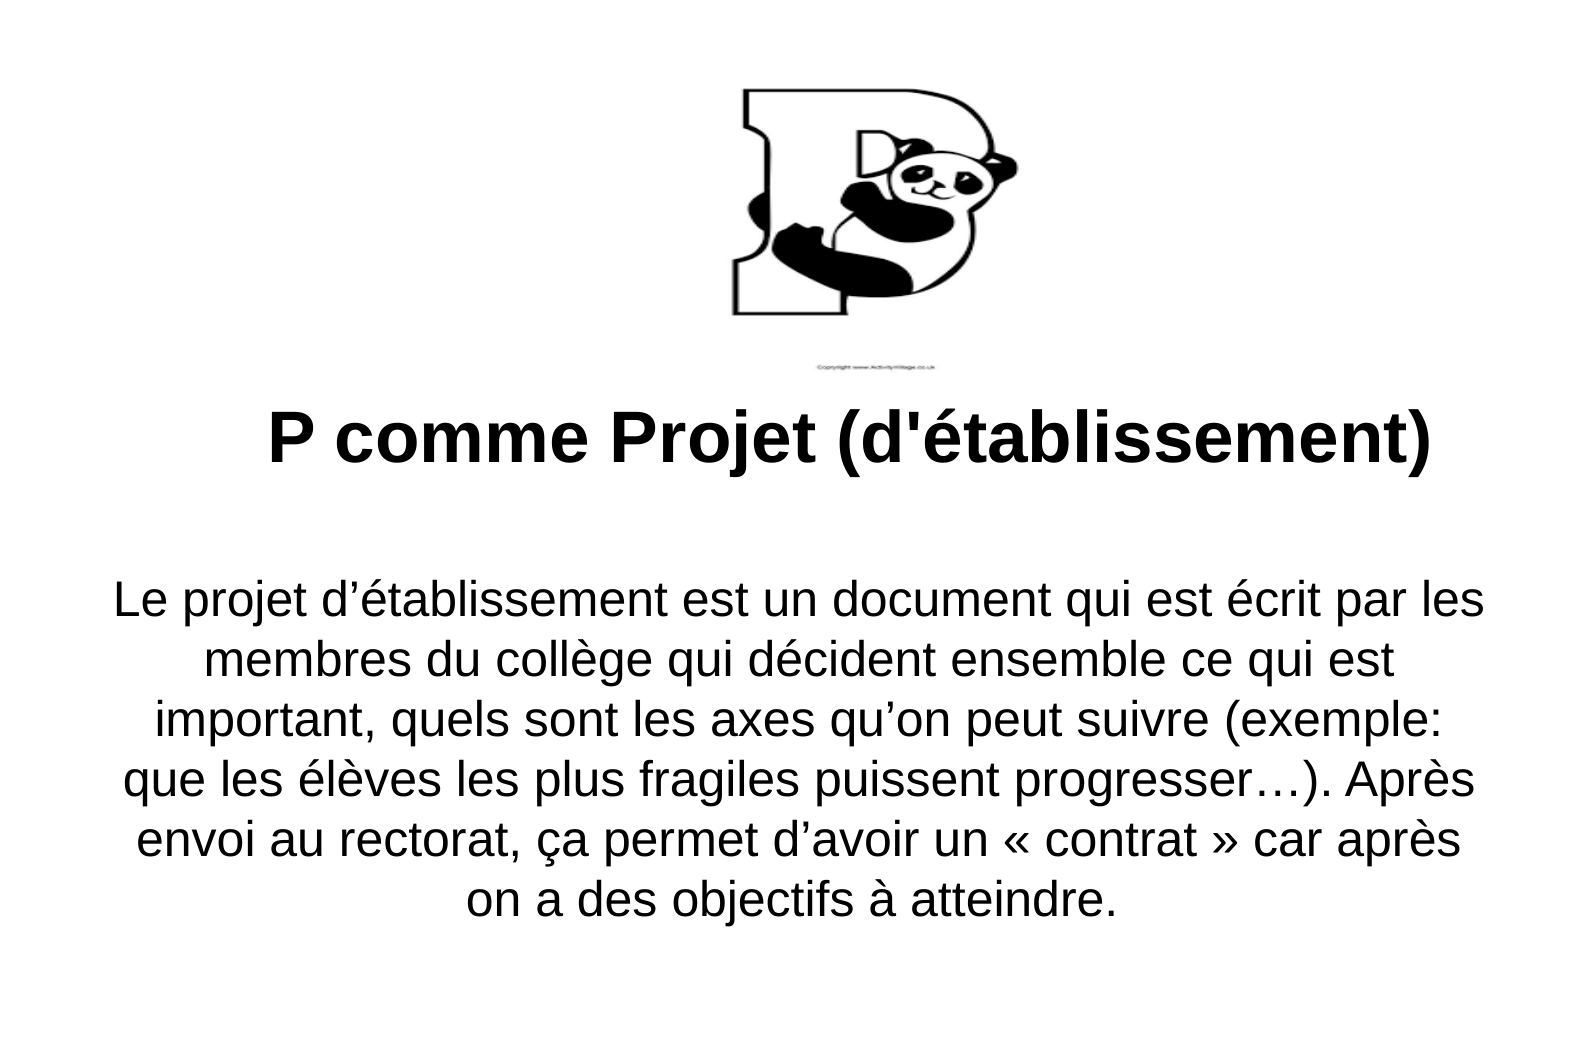

P comme Projet (d'établissement)
# Le projet d’établissement est un document qui est écrit par les membres du collège qui décident ensemble ce qui est important, quels sont les axes qu’on peut suivre (exemple: que les élèves les plus fragiles puissent progresser…). Après envoi au rectorat, ça permet d’avoir un « contrat » car après on a des objectifs à atteindre.